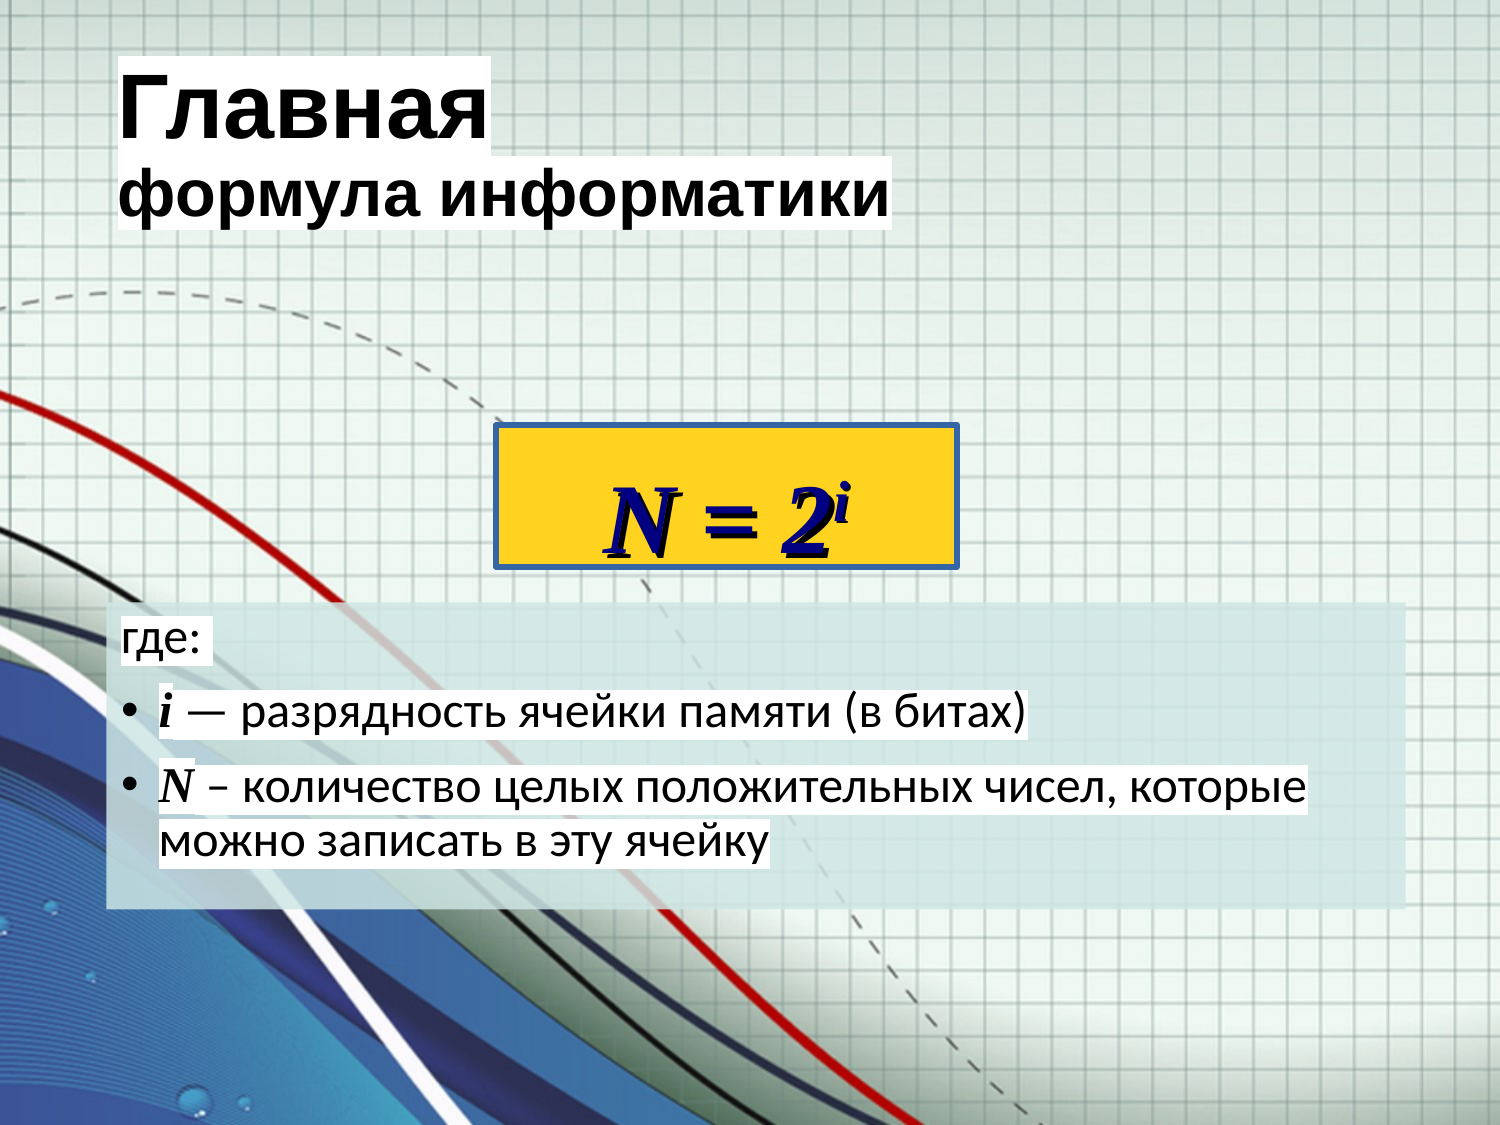

# Главная формула информатики
N = 2i
где:
i — разрядность ячейки памяти (в битах)
N – количество целых положительных чисел, которые можно записать в эту ячейку